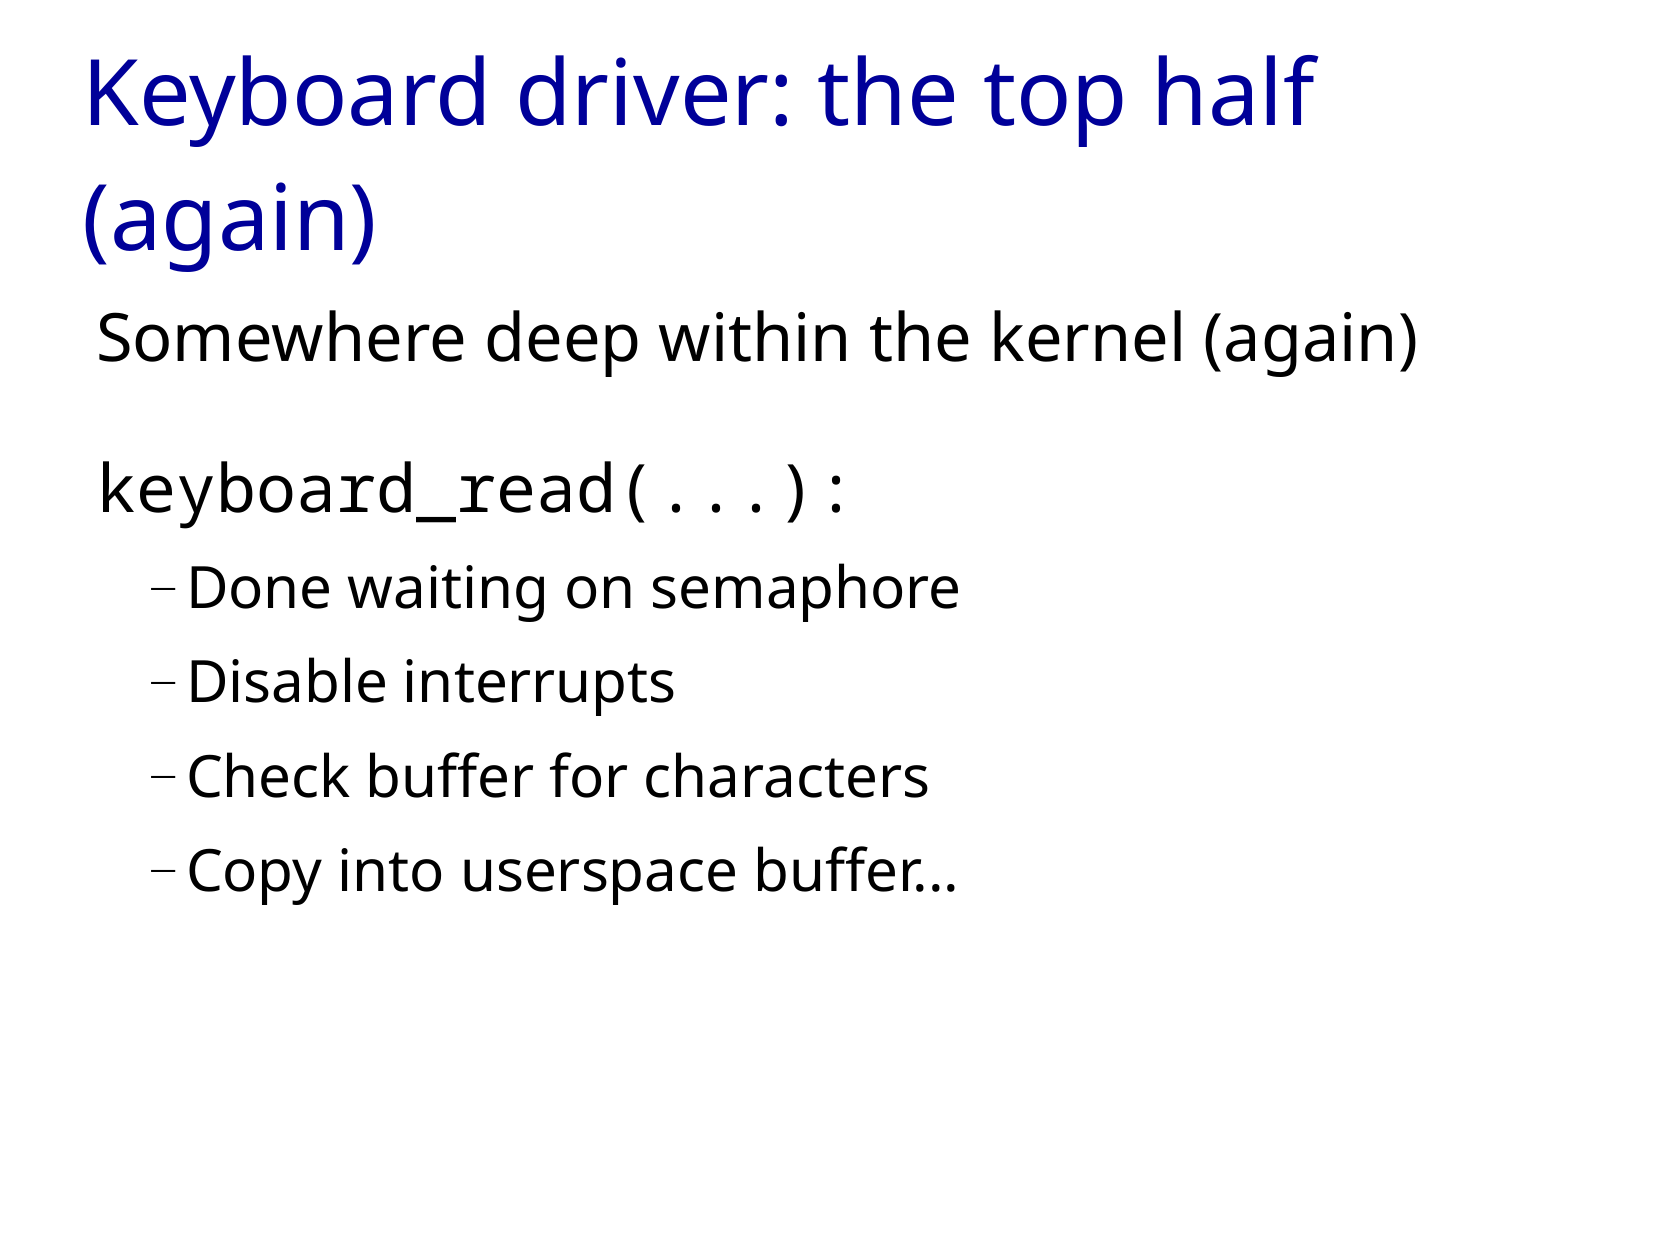

# Keyboard driver: the top half (again)
Somewhere deep within the kernel (again)
keyboard_read(...):
Done waiting on semaphore
Disable interrupts
Check buffer for characters
Copy into userspace buffer...